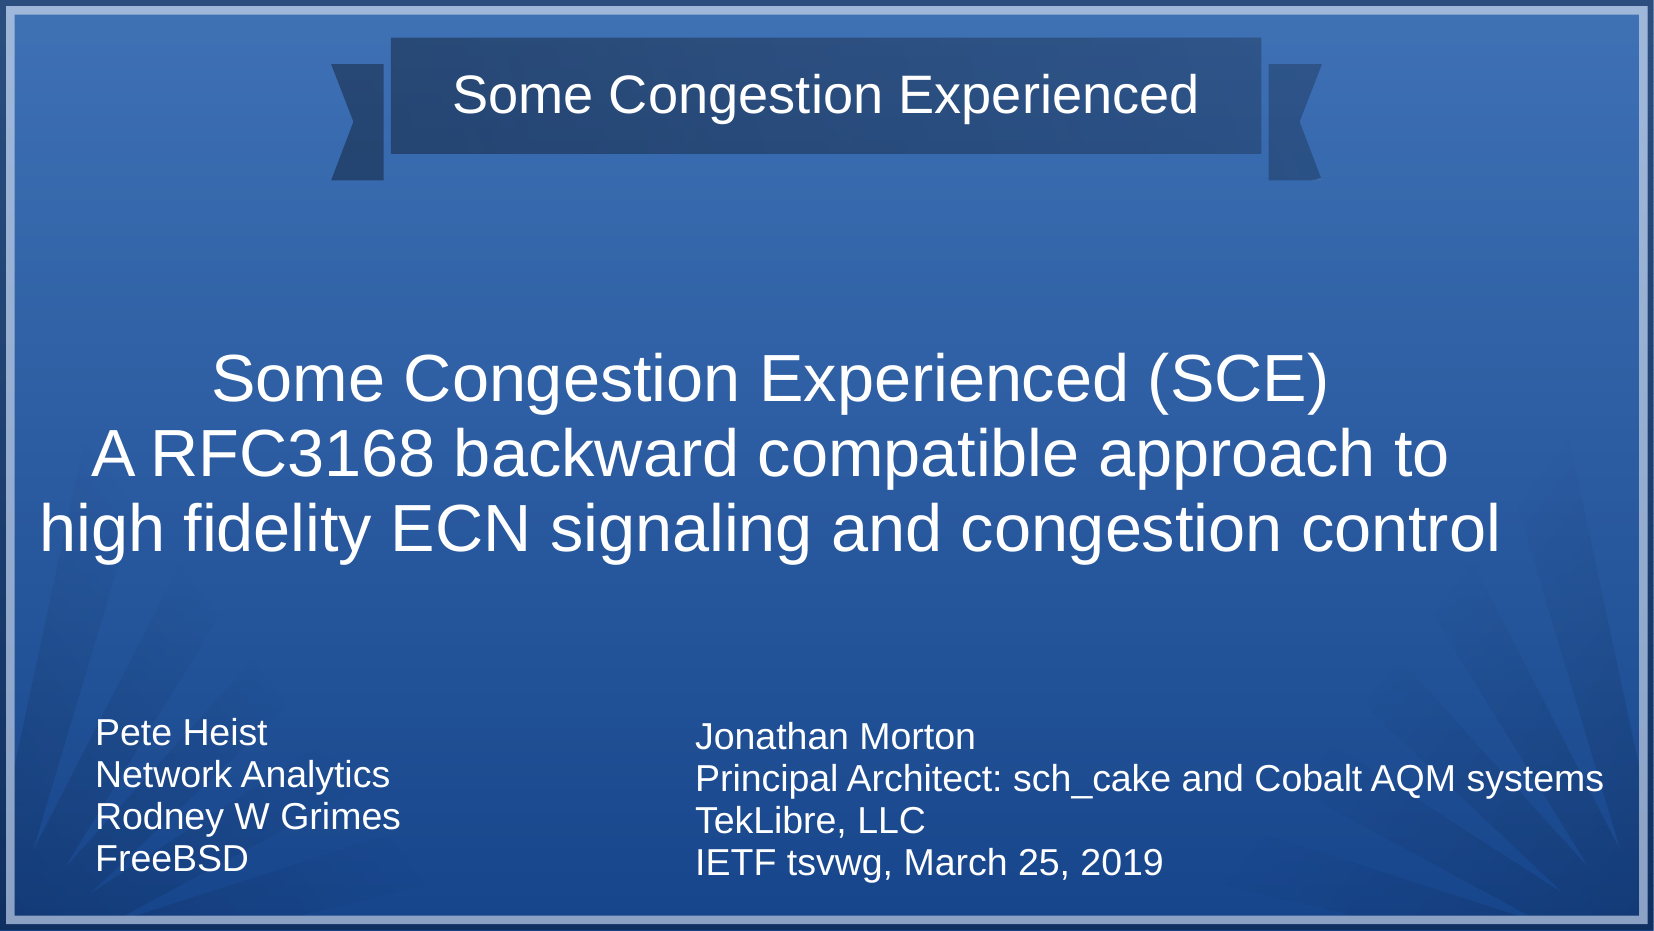

# Some Congestion Experienced
Some Congestion Experienced (SCE)
A RFC3168 backward compatible approach to high fidelity ECN signaling and congestion control
Pete Heist
Network Analytics
Rodney W Grimes
FreeBSD
Jonathan Morton
Principal Architect: sch_cake and Cobalt AQM systems
TekLibre, LLC
IETF tsvwg, March 25, 2019